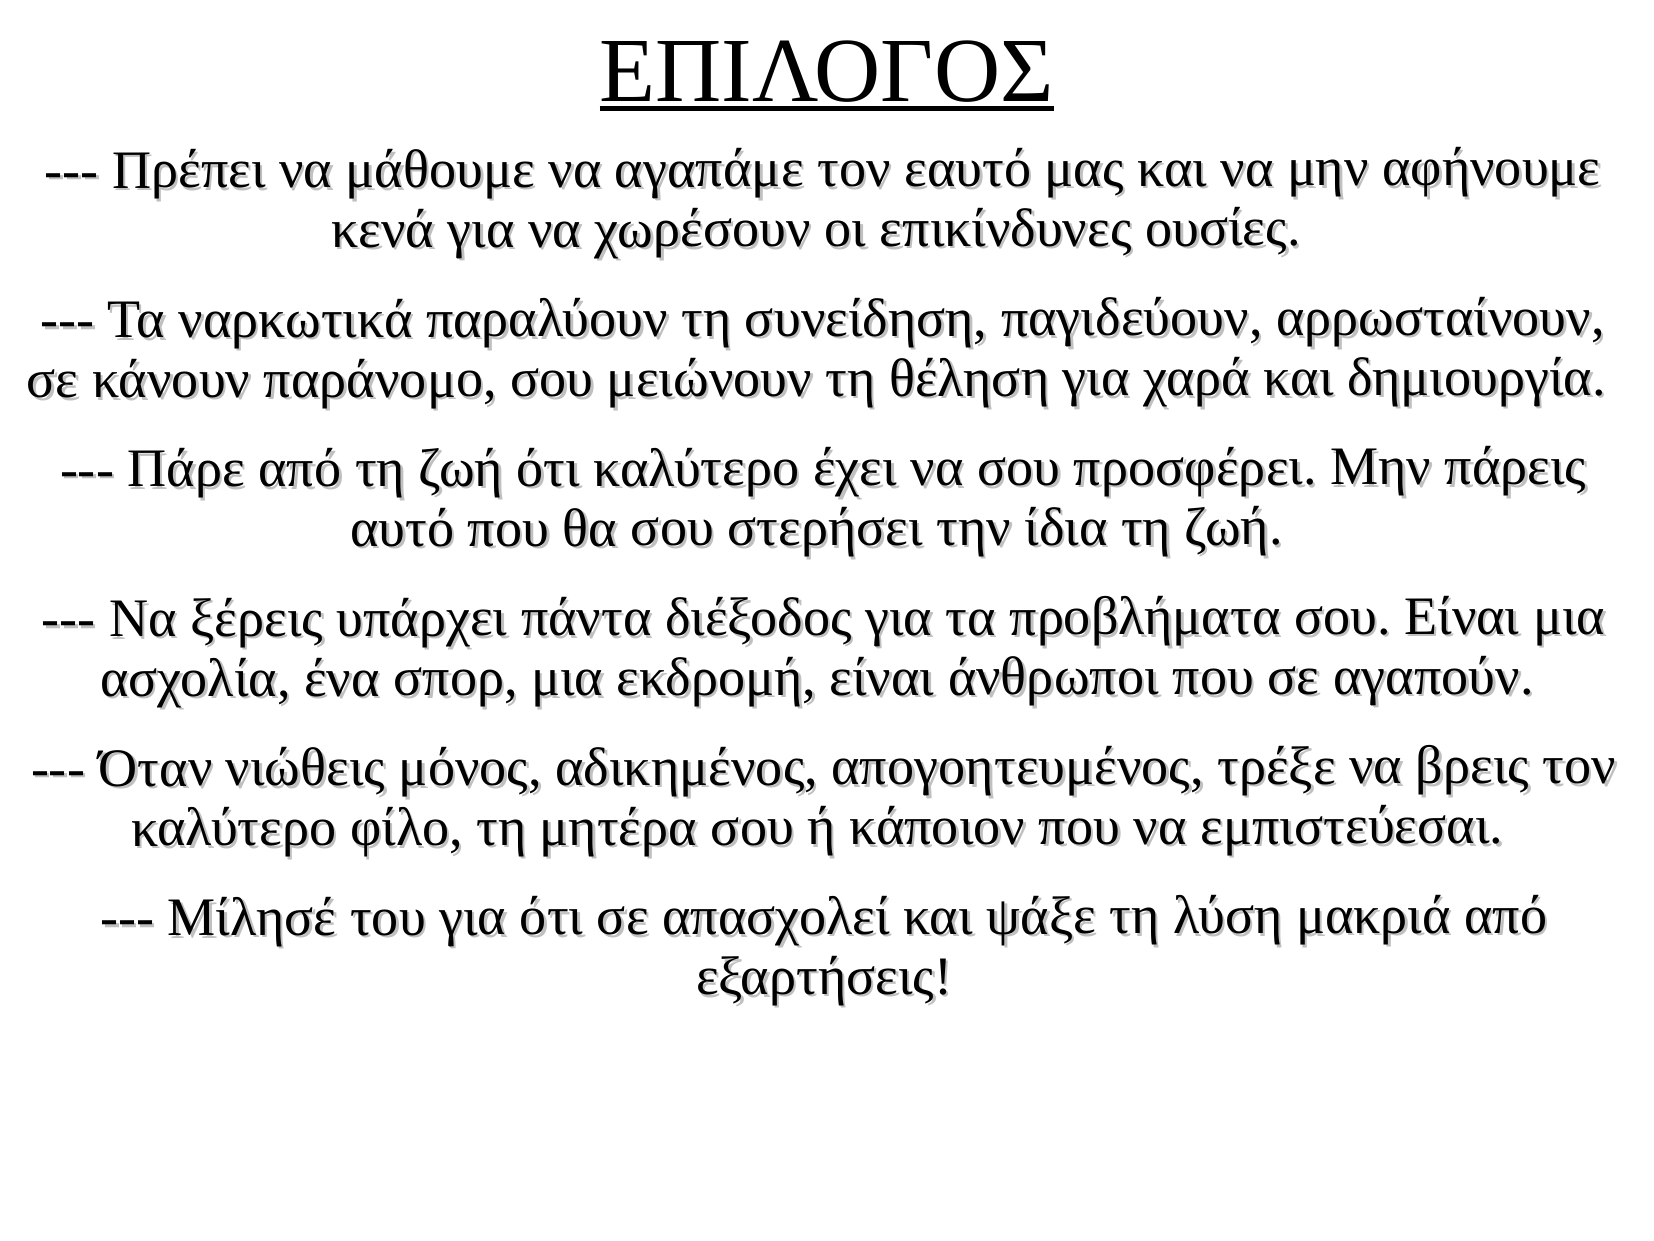

# ΕΠΙΛΟΓΟΣ
--- Πρέπει να μάθουμε να αγαπάμε τον εαυτό μας και να μην αφήνουμε κενά για να χωρέσουν οι επικίνδυνες ουσίες.
--- Τα ναρκωτικά παραλύουν τη συνείδηση, παγιδεύουν, αρρωσταίνουν, σε κάνουν παράνομο, σου μειώνουν τη θέληση για χαρά και δημιουργία.
--- Πάρε από τη ζωή ότι καλύτερο έχει να σου προσφέρει. Μην πάρεις αυτό που θα σου στερήσει την ίδια τη ζωή.
--- Να ξέρεις υπάρχει πάντα διέξοδος για τα προβλήματα σου. Είναι μια ασχολία, ένα σπορ, μια εκδρομή, είναι άνθρωποι που σε αγαπούν.
--- Όταν νιώθεις μόνος, αδικημένος, απογοητευμένος, τρέξε να βρεις τον καλύτερο φίλο, τη μητέρα σου ή κάποιον που να εμπιστεύεσαι.
--- Μίλησέ του για ότι σε απασχολεί και ψάξε τη λύση μακριά από εξαρτήσεις!